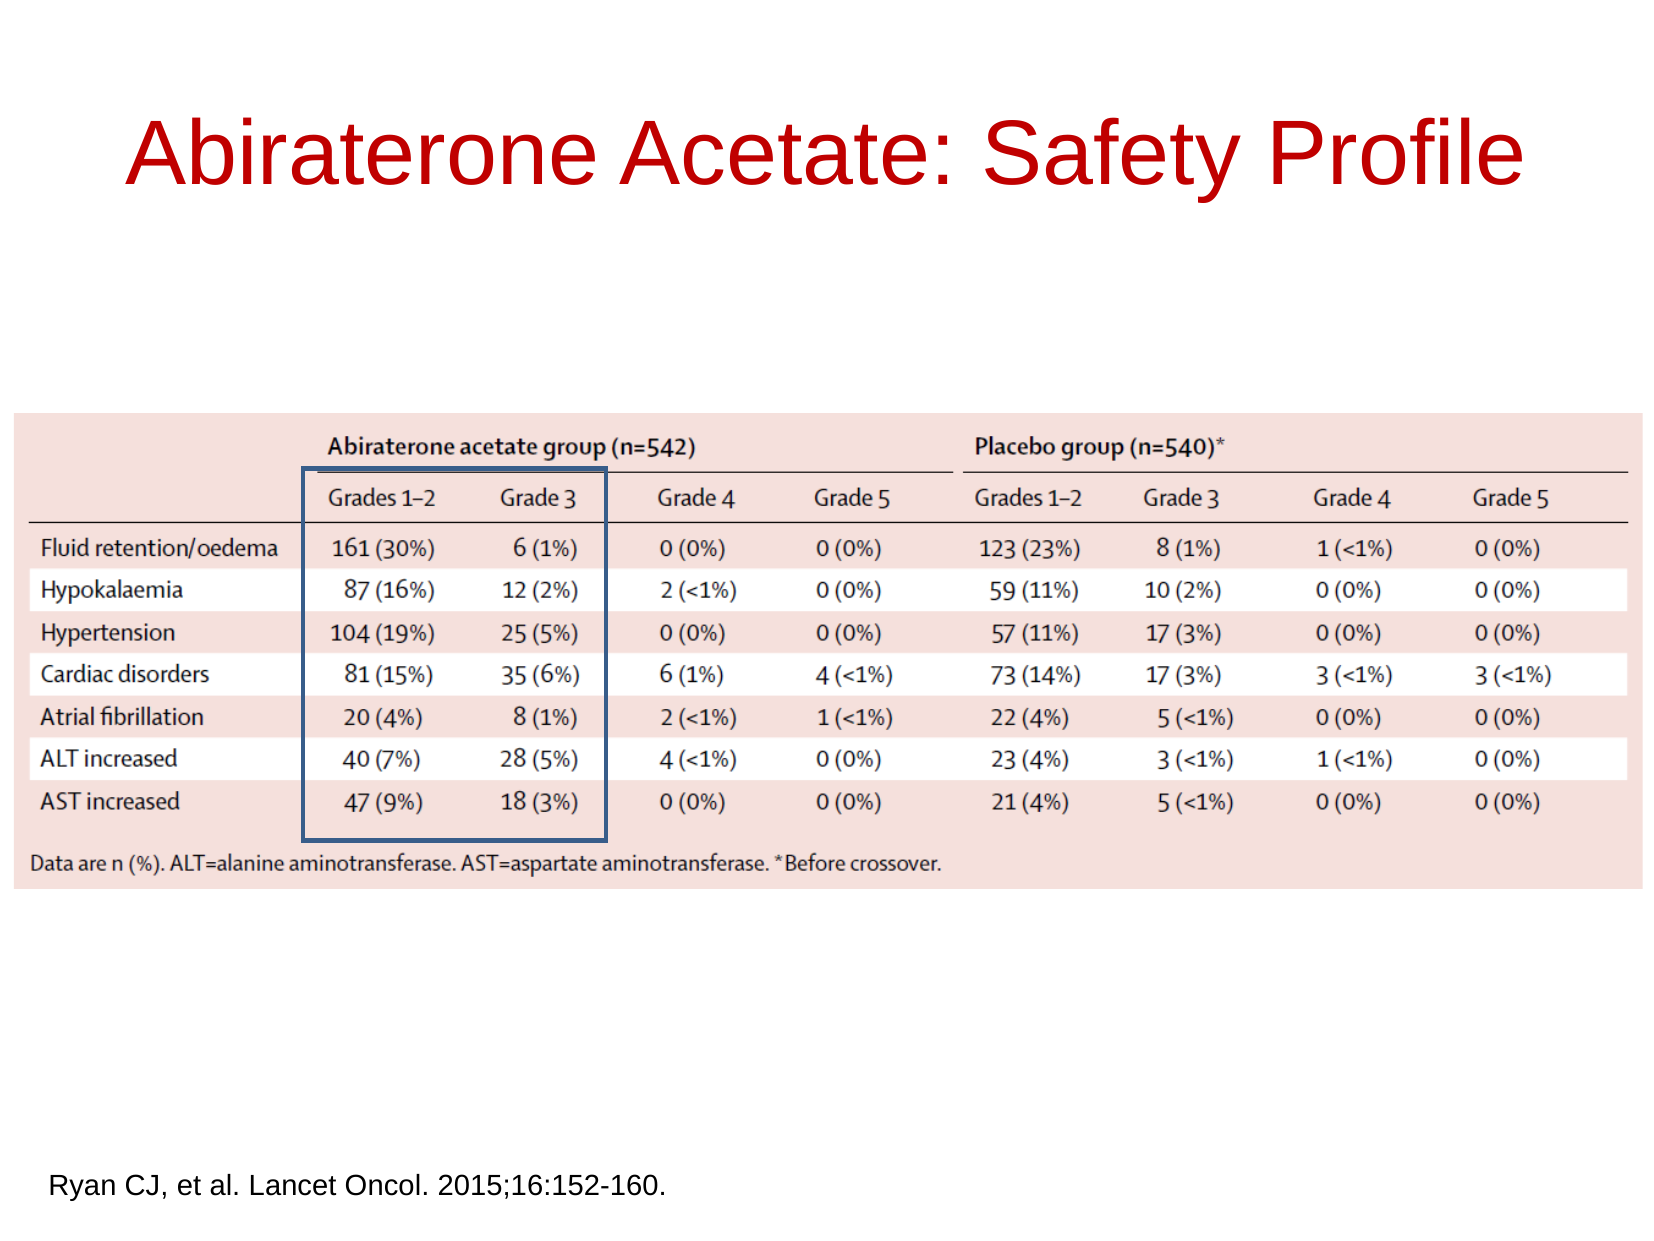

Abiraterone Acetate: Safety Profile
Ryan CJ, et al. Lancet Oncol. 2015;16:152-160.